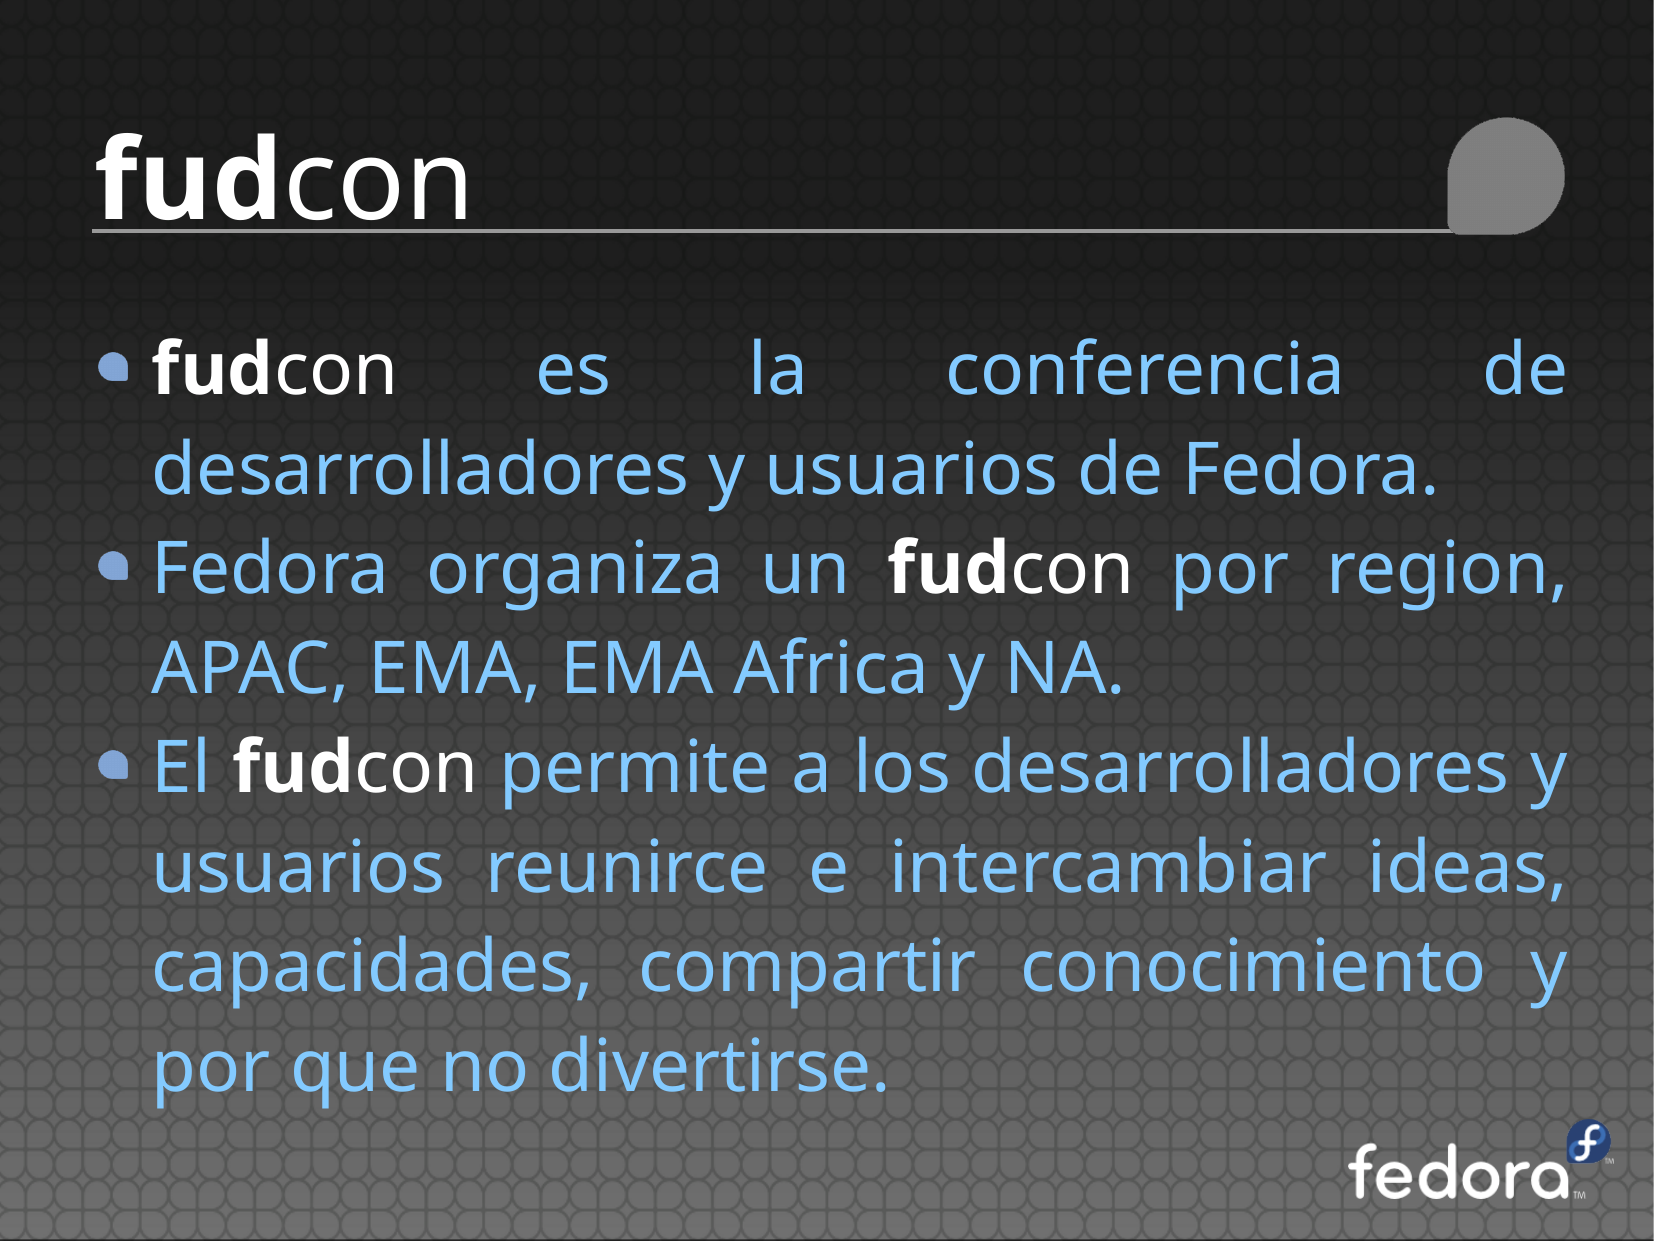

# fudcon
fudcon es la conferencia de desarrolladores y usuarios de Fedora.
Fedora organiza un fudcon por region, APAC, EMA, EMA Africa y NA.
El fudcon permite a los desarrolladores y usuarios reunirce e intercambiar ideas, capacidades, compartir conocimiento y por que no divertirse.